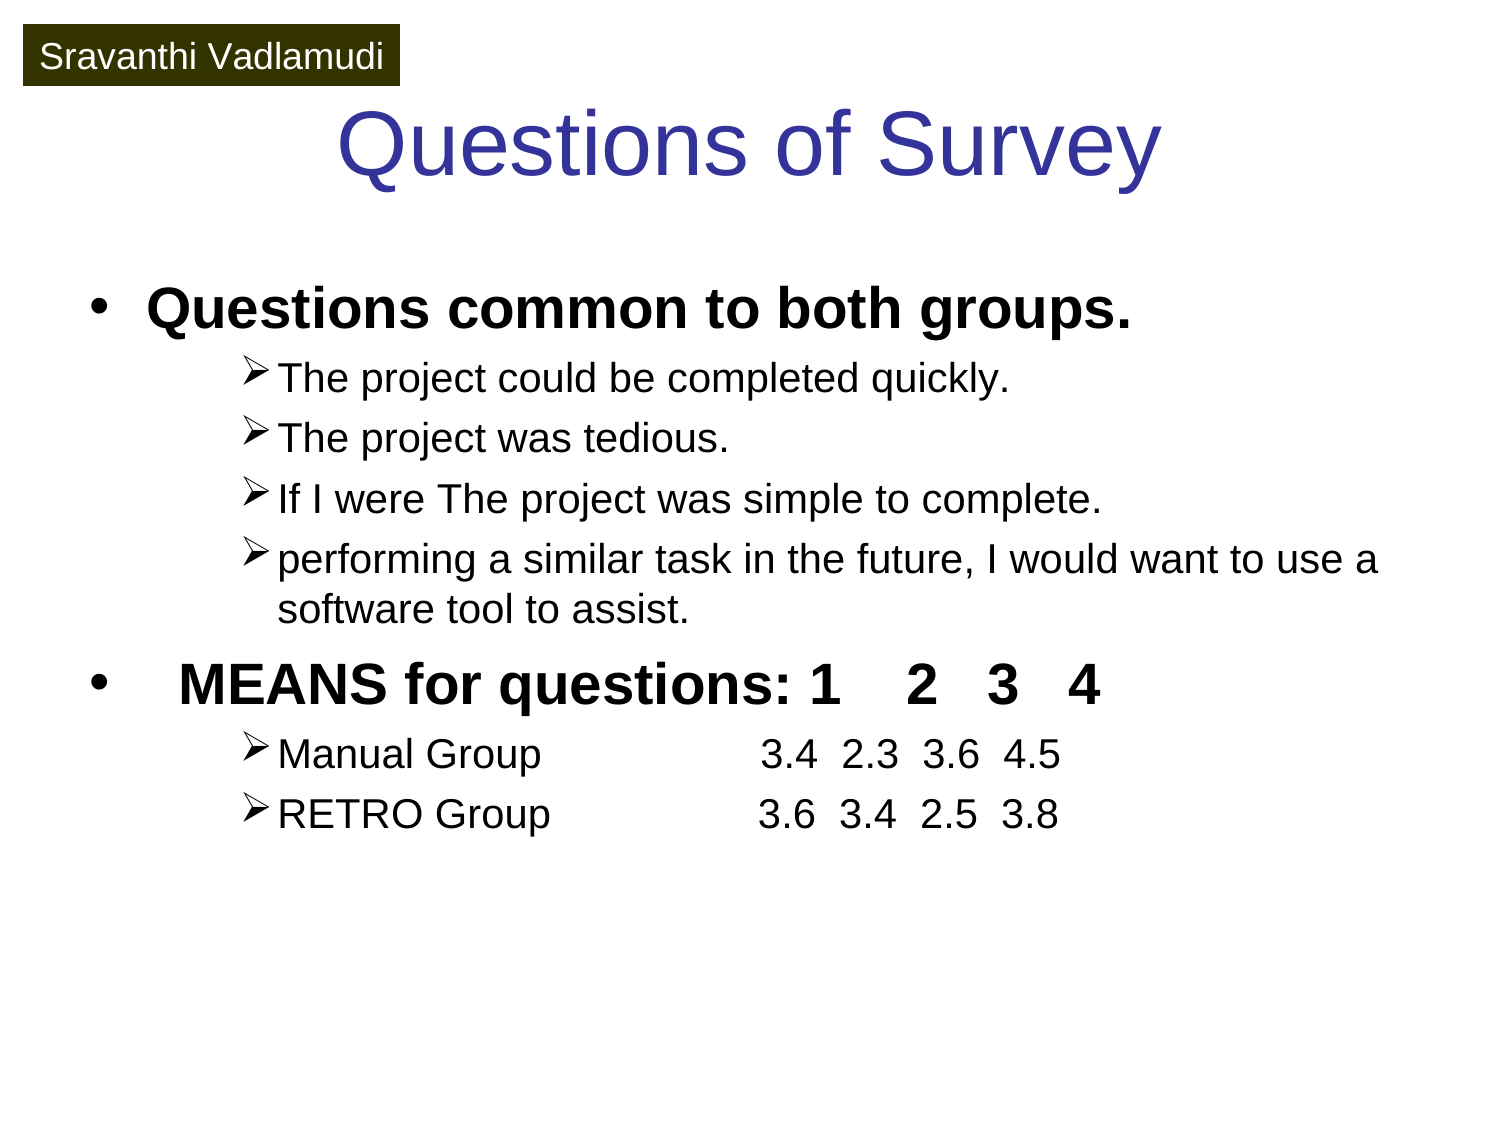

Sravanthi Vadlamudi
# Questions of Survey
Questions common to both groups.
The project could be completed quickly.
The project was tedious.
If I were The project was simple to complete.
performing a similar task in the future, I would want to use a software tool to assist.
 MEANS for questions: 1 2 3 4
Manual Group 3.4 2.3 3.6 4.5
RETRO Group 3.6 3.4 2.5 3.8